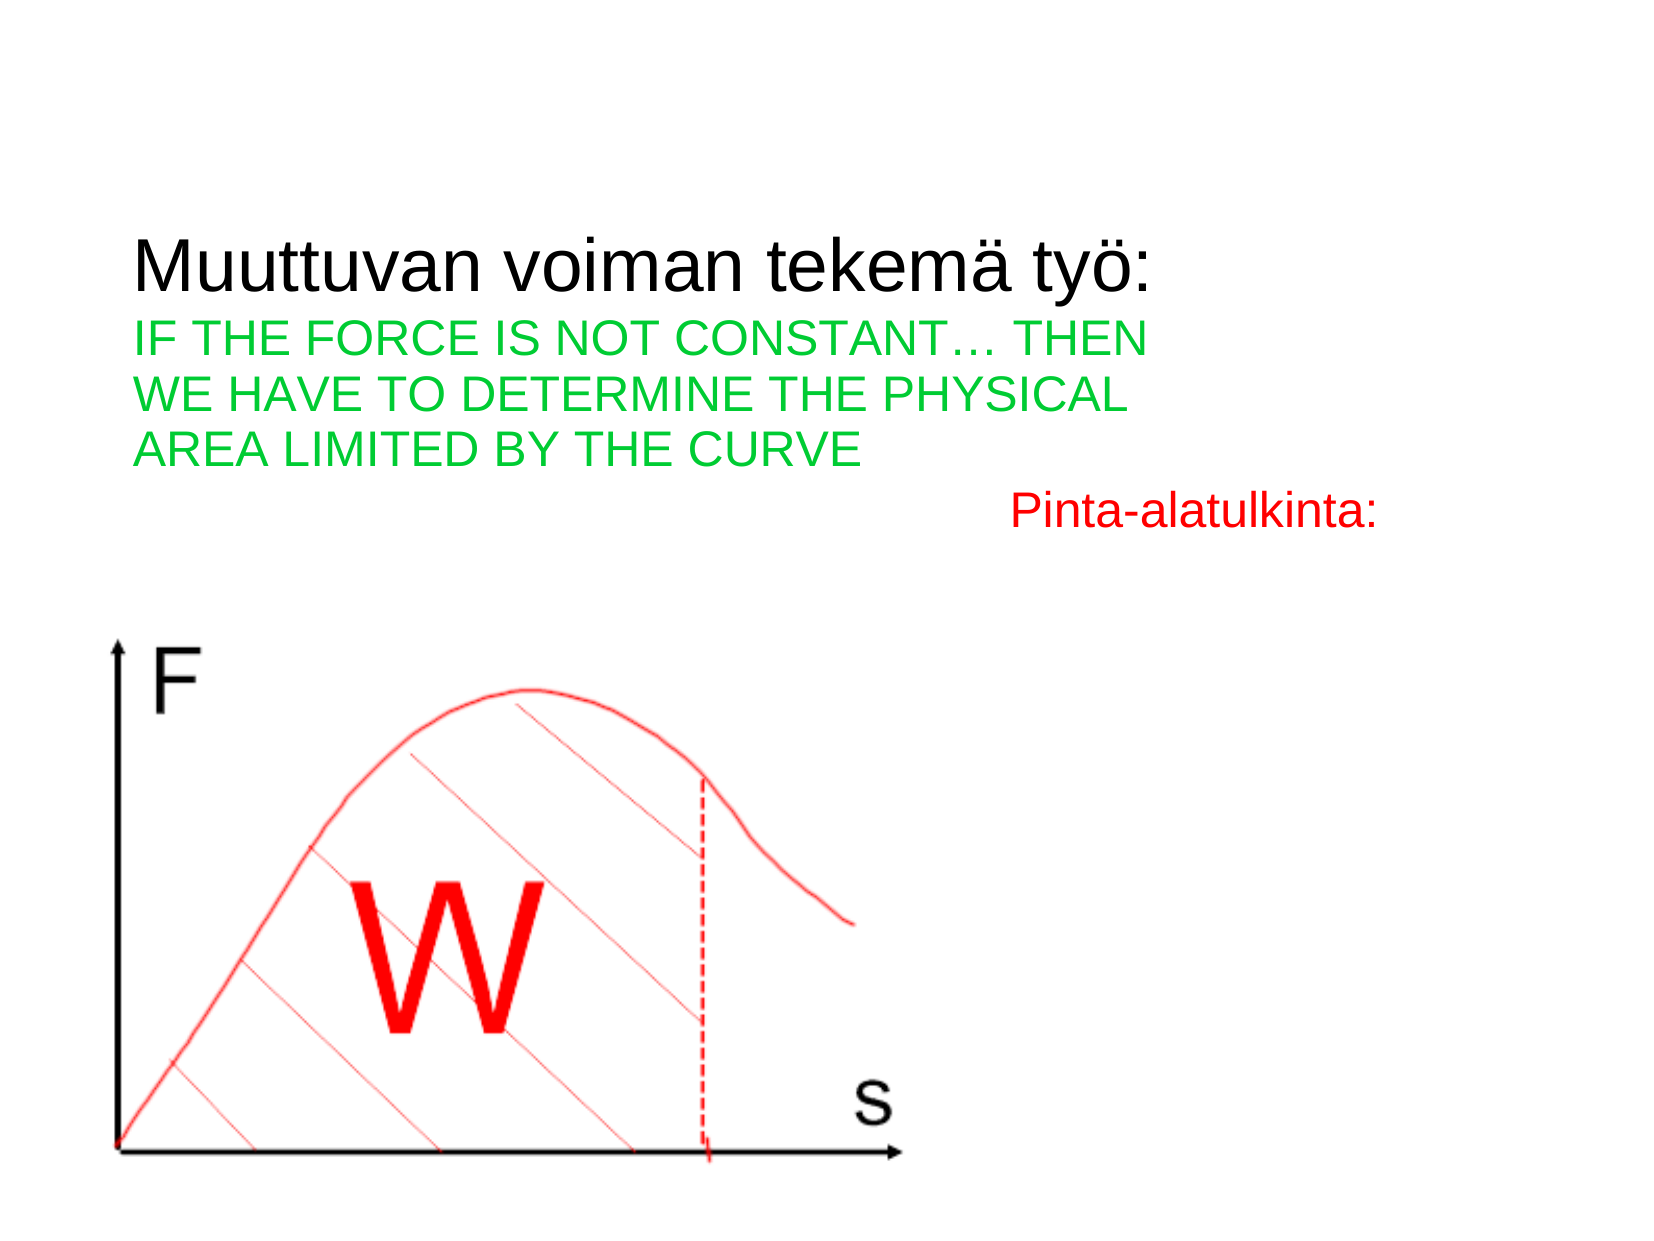

Muuttuvan voiman tekemä työ:
IF THE FORCE IS NOT CONSTANT… THEN WE HAVE TO DETERMINE THE PHYSICAL AREA LIMITED BY THE CURVE
Pinta-alatulkinta: